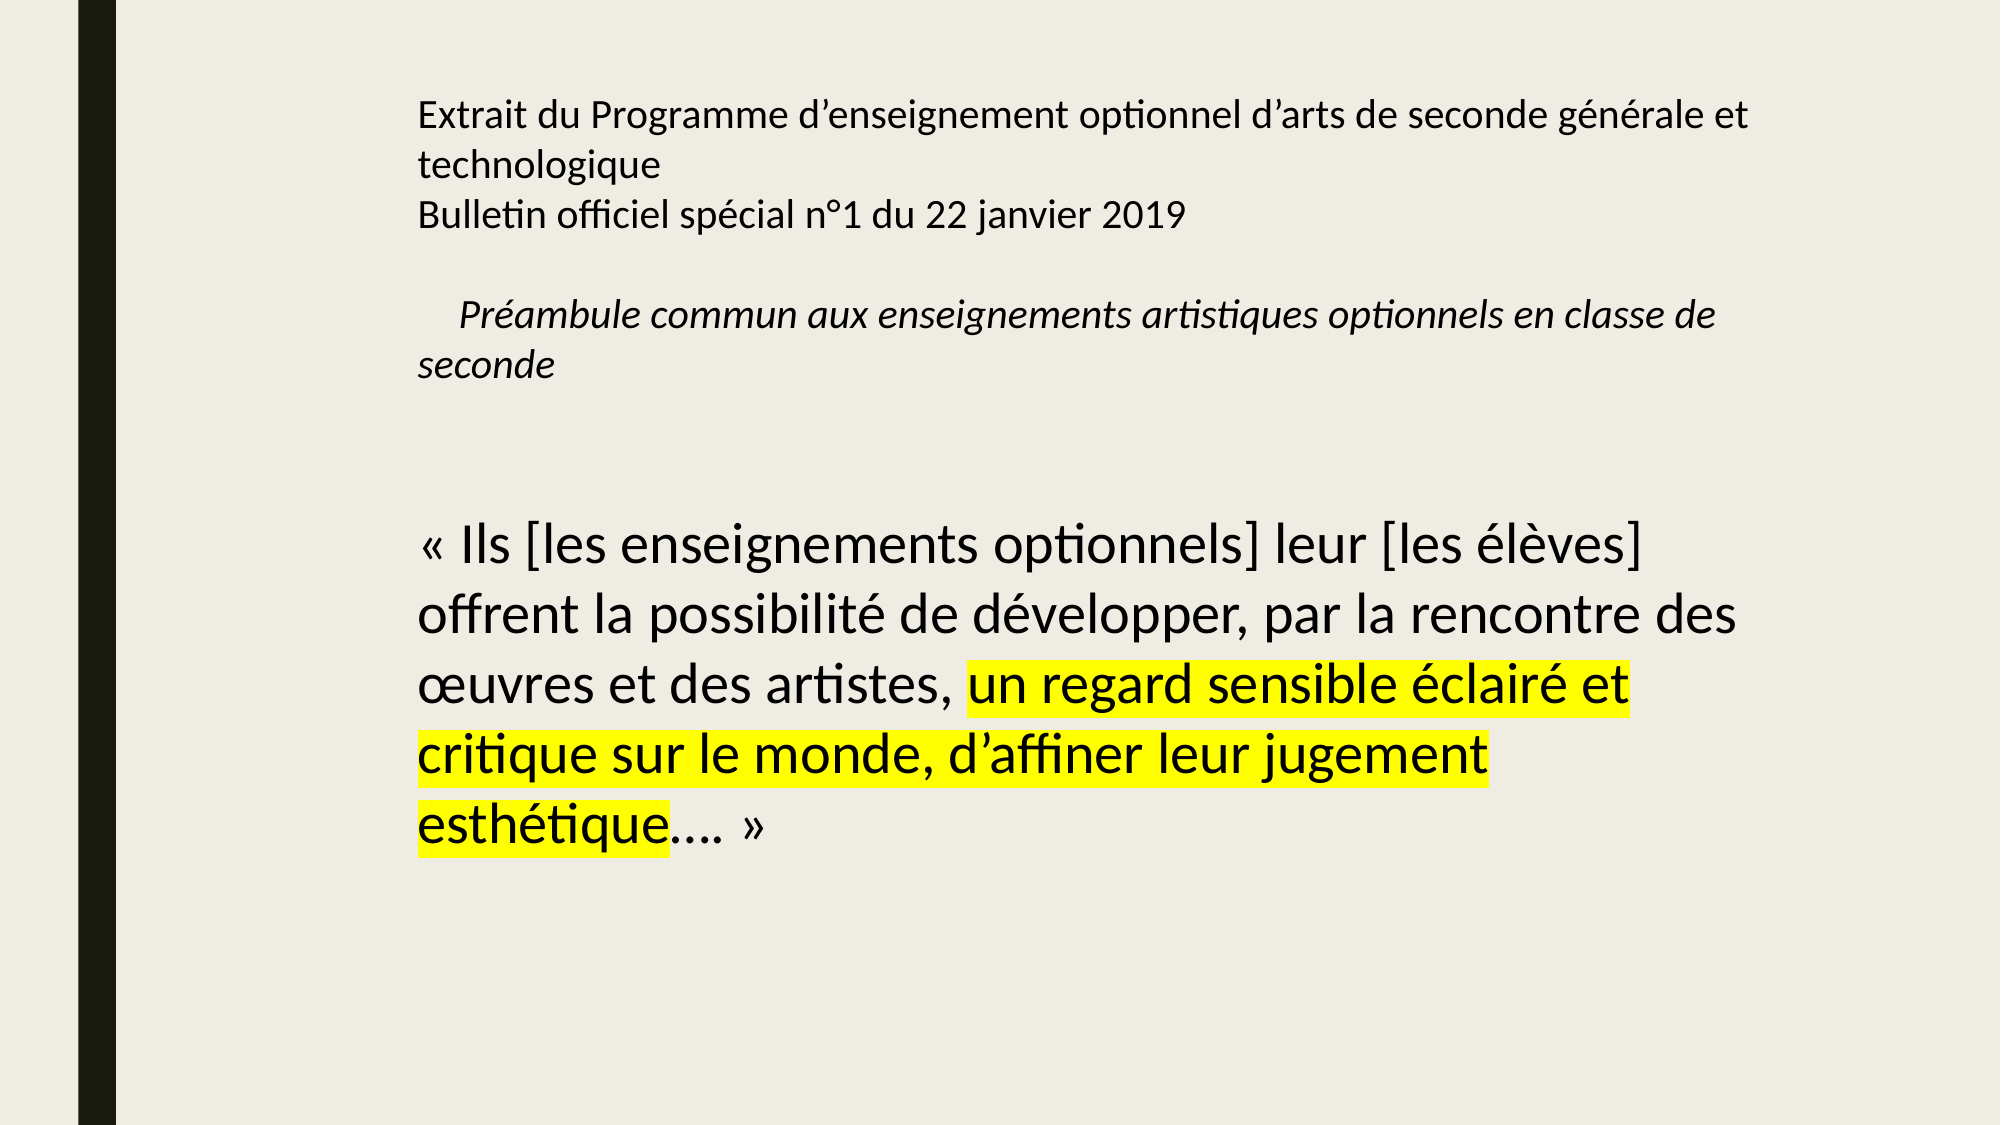

Extrait du Programme d’enseignement optionnel d’arts de seconde générale et technologique
Bulletin officiel spécial n°1 du 22 janvier 2019
 Préambule commun aux enseignements artistiques optionnels en classe de seconde
« Ils [les enseignements optionnels] leur [les élèves] offrent la possibilité de développer, par la rencontre des œuvres et des artistes, un regard sensible éclairé et critique sur le monde, d’affiner leur jugement esthétique…. »